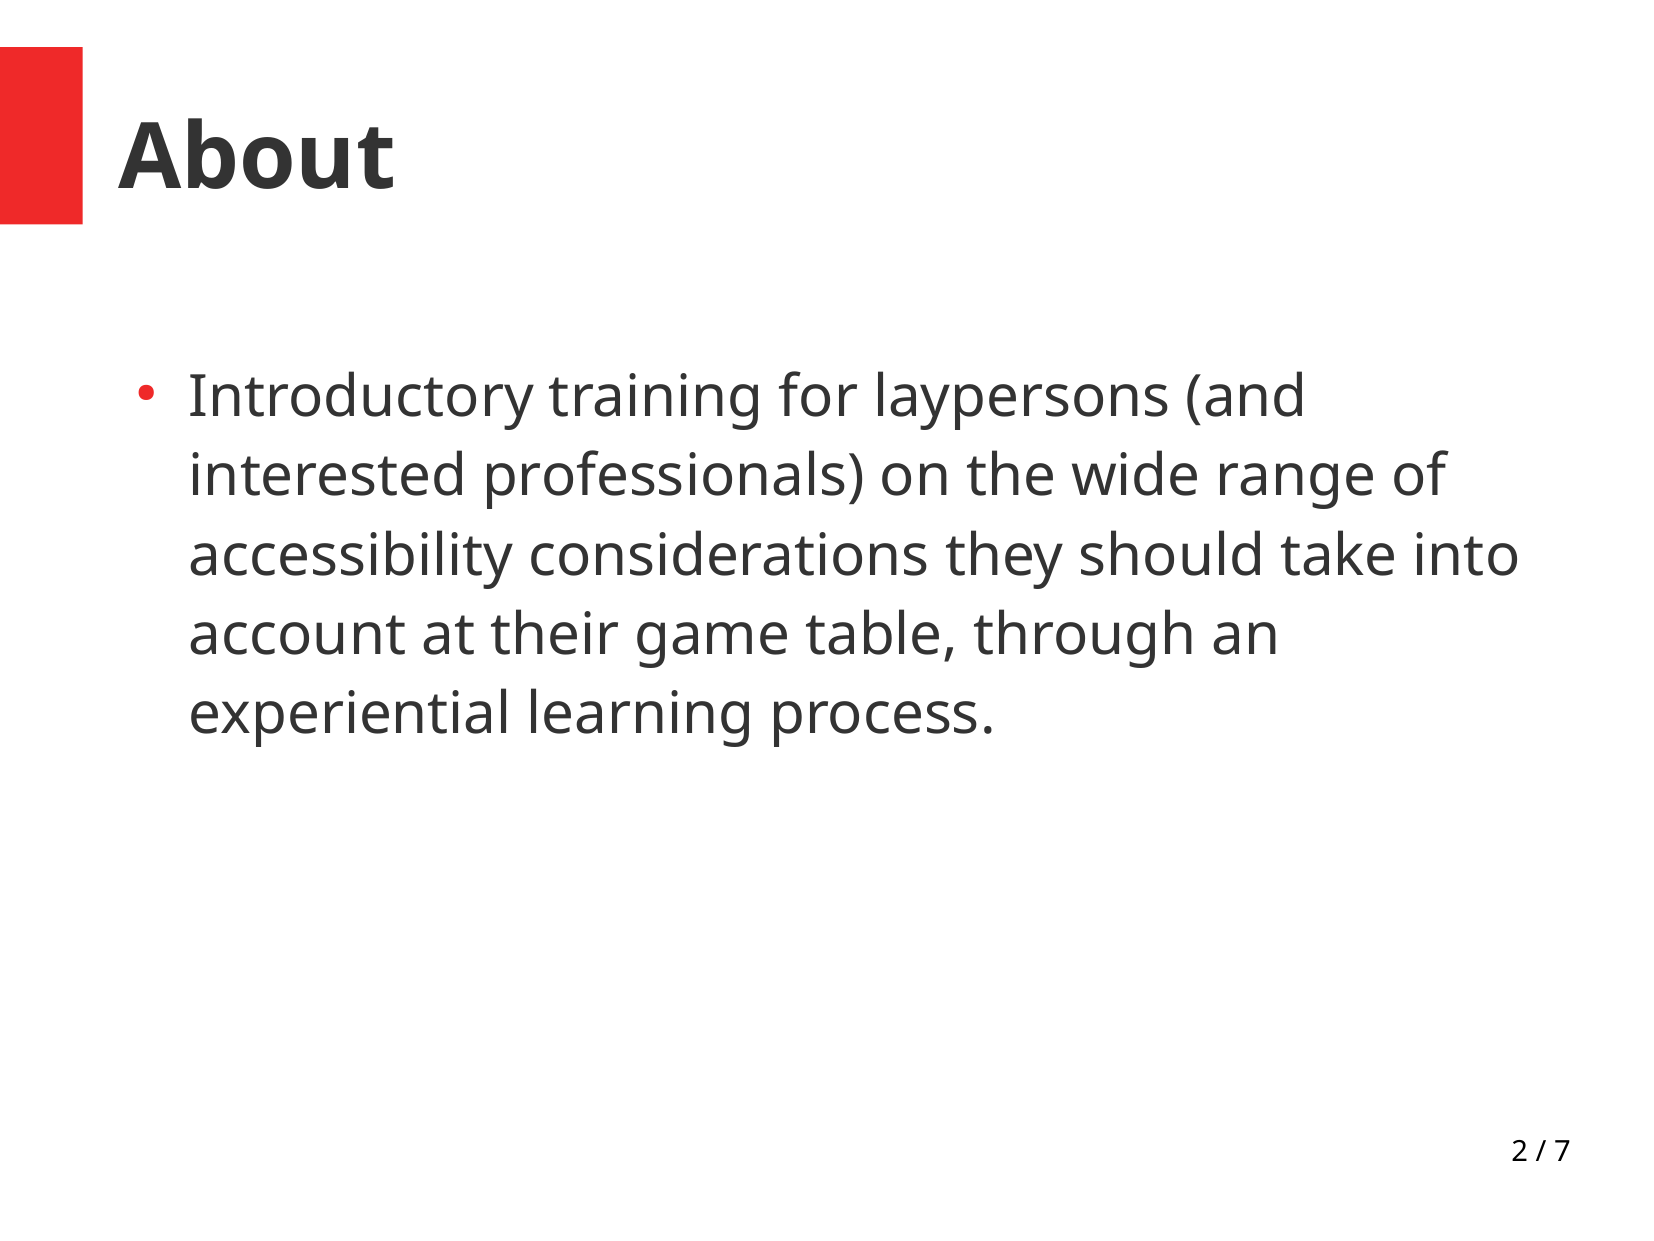

# About
Introductory training for laypersons (and interested professionals) on the wide range of accessibility considerations they should take into account at their game table, through an experiential learning process.
2